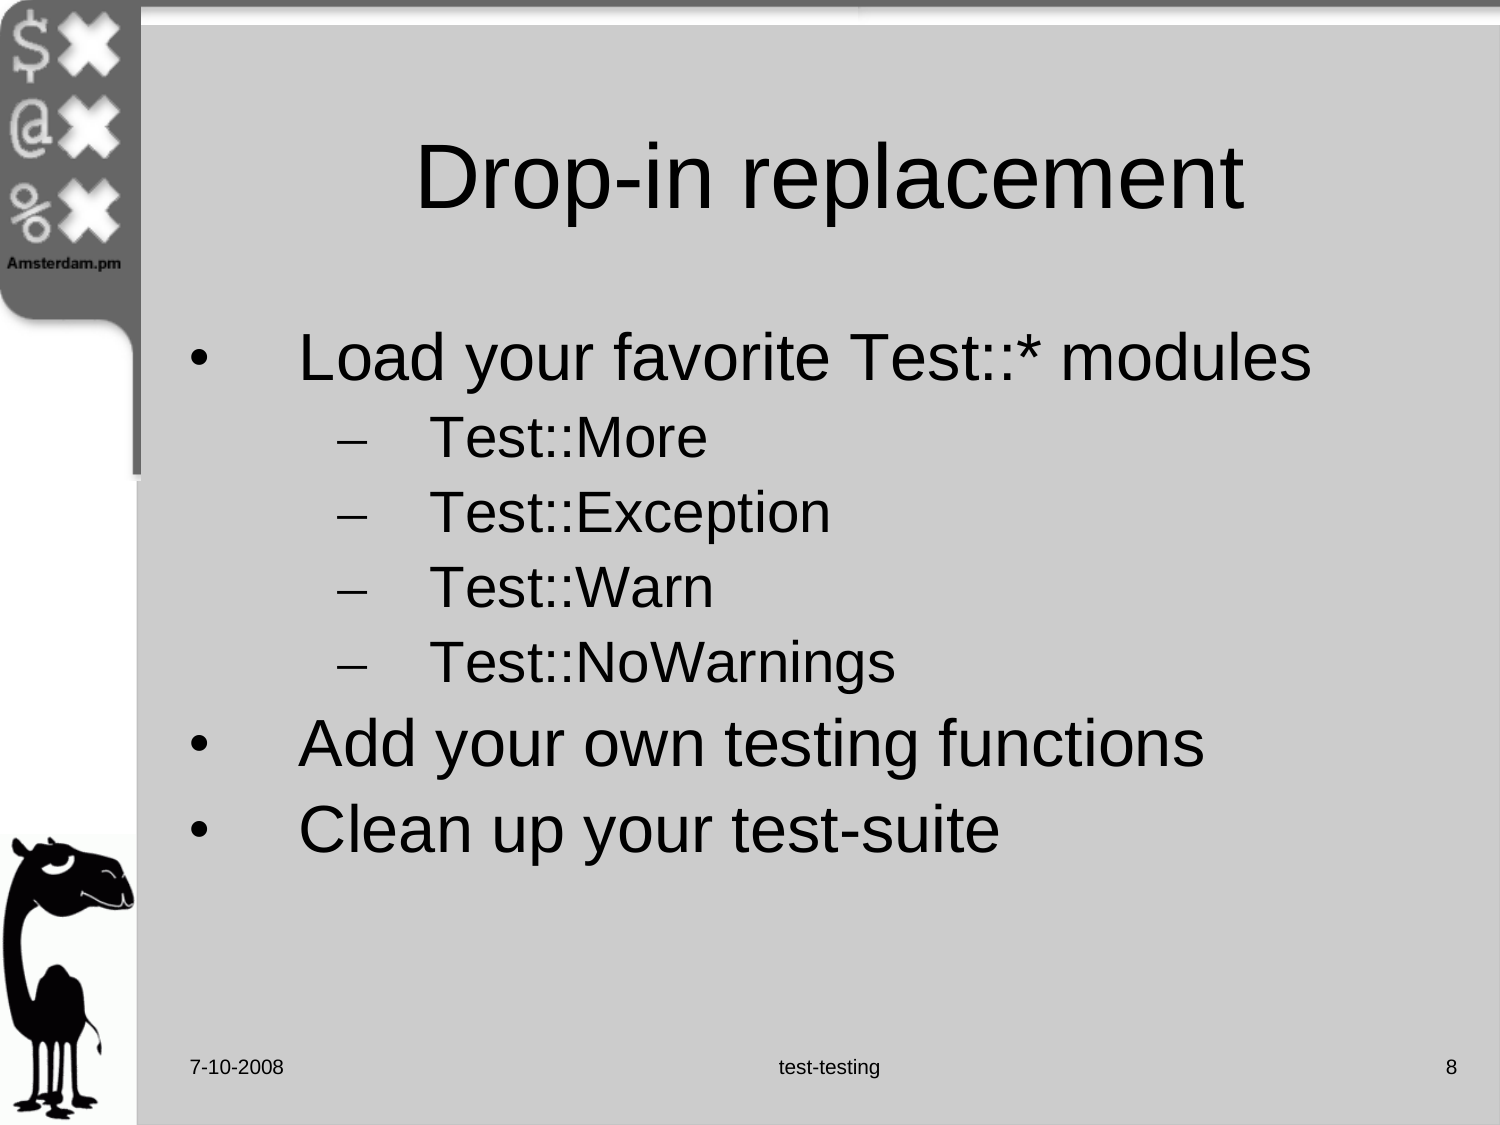

# Drop-in replacement
Load your favorite Test::* modules
Test::More
Test::Exception
Test::Warn
Test::NoWarnings
Add your own testing functions
Clean up your test-suite
7-10-2008
test-testing
8